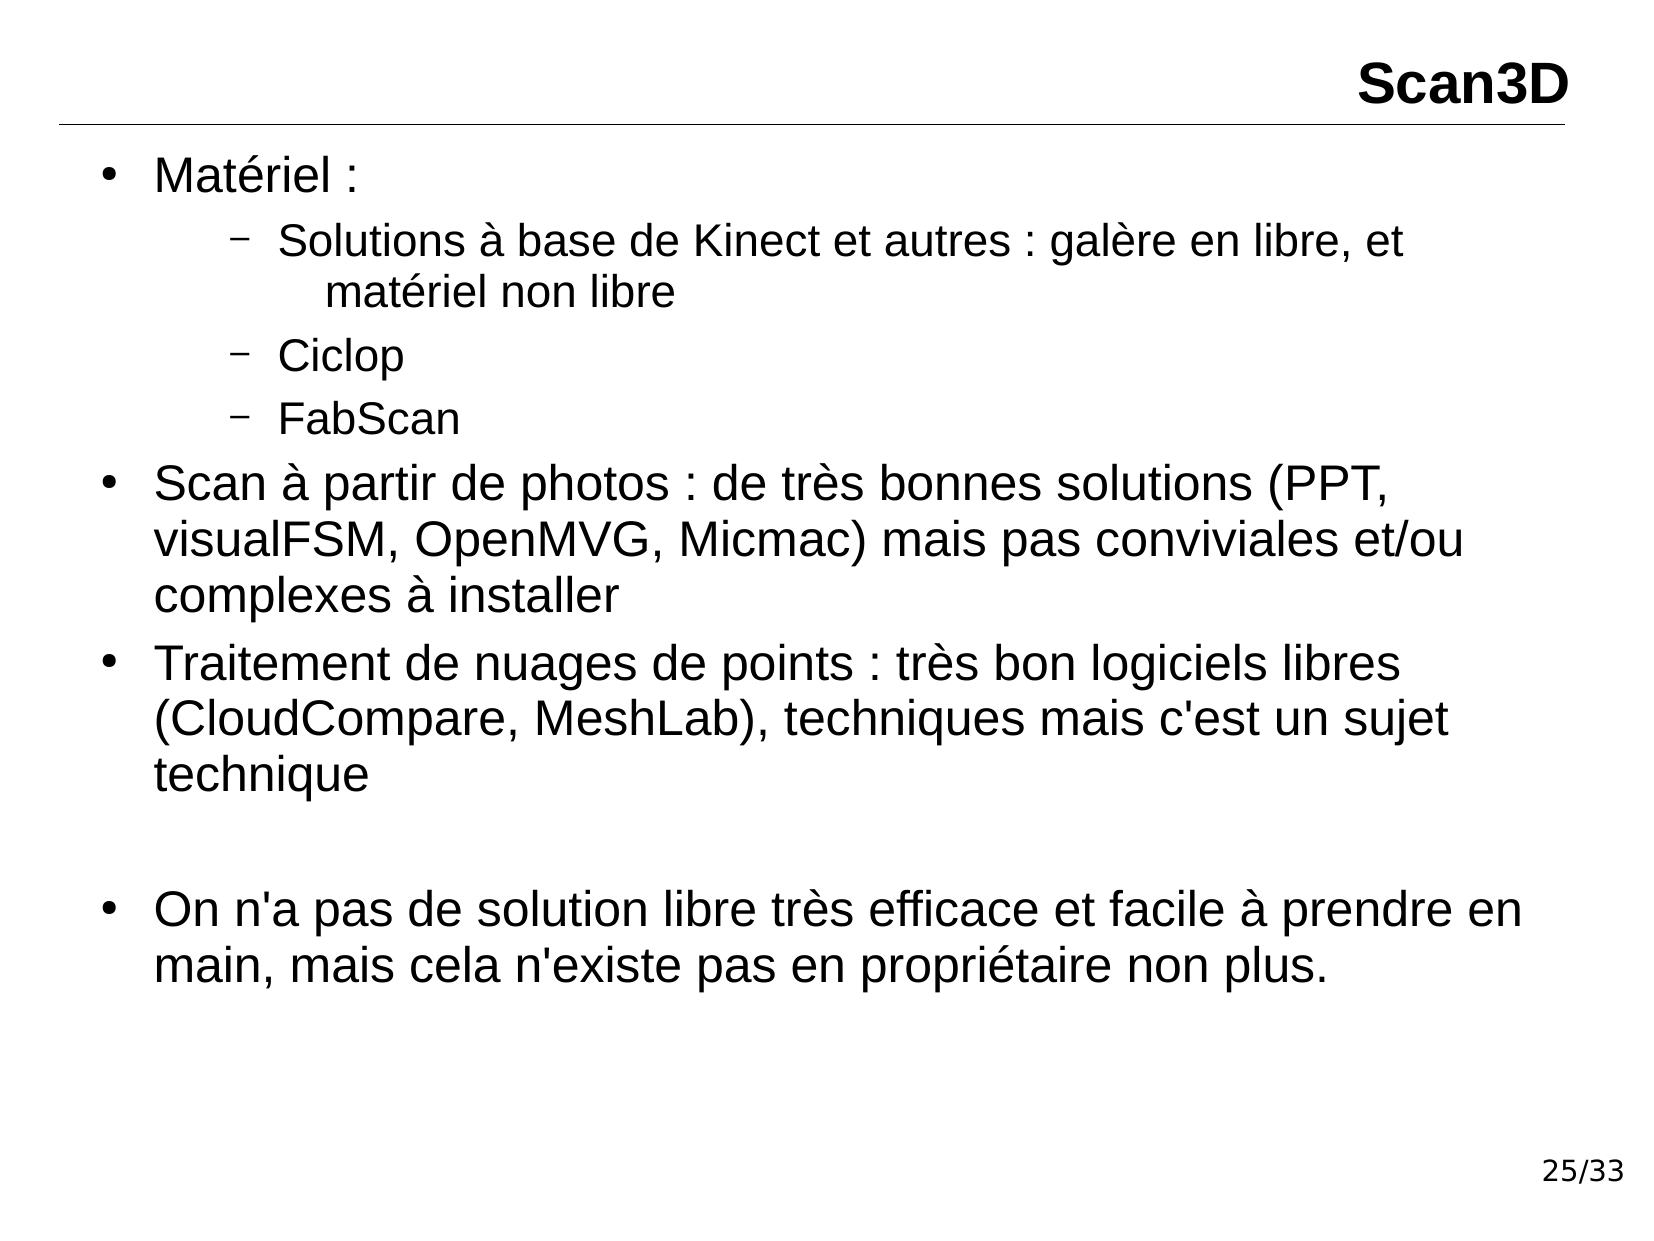

# Scan3D
Matériel :
Solutions à base de Kinect et autres : galère en libre, et matériel non libre
Ciclop
FabScan
Scan à partir de photos : de très bonnes solutions (PPT, visualFSM, OpenMVG, Micmac) mais pas conviviales et/ou complexes à installer
Traitement de nuages de points : très bon logiciels libres (CloudCompare, MeshLab), techniques mais c'est un sujet technique
On n'a pas de solution libre très efficace et facile à prendre en main, mais cela n'existe pas en propriétaire non plus.
25